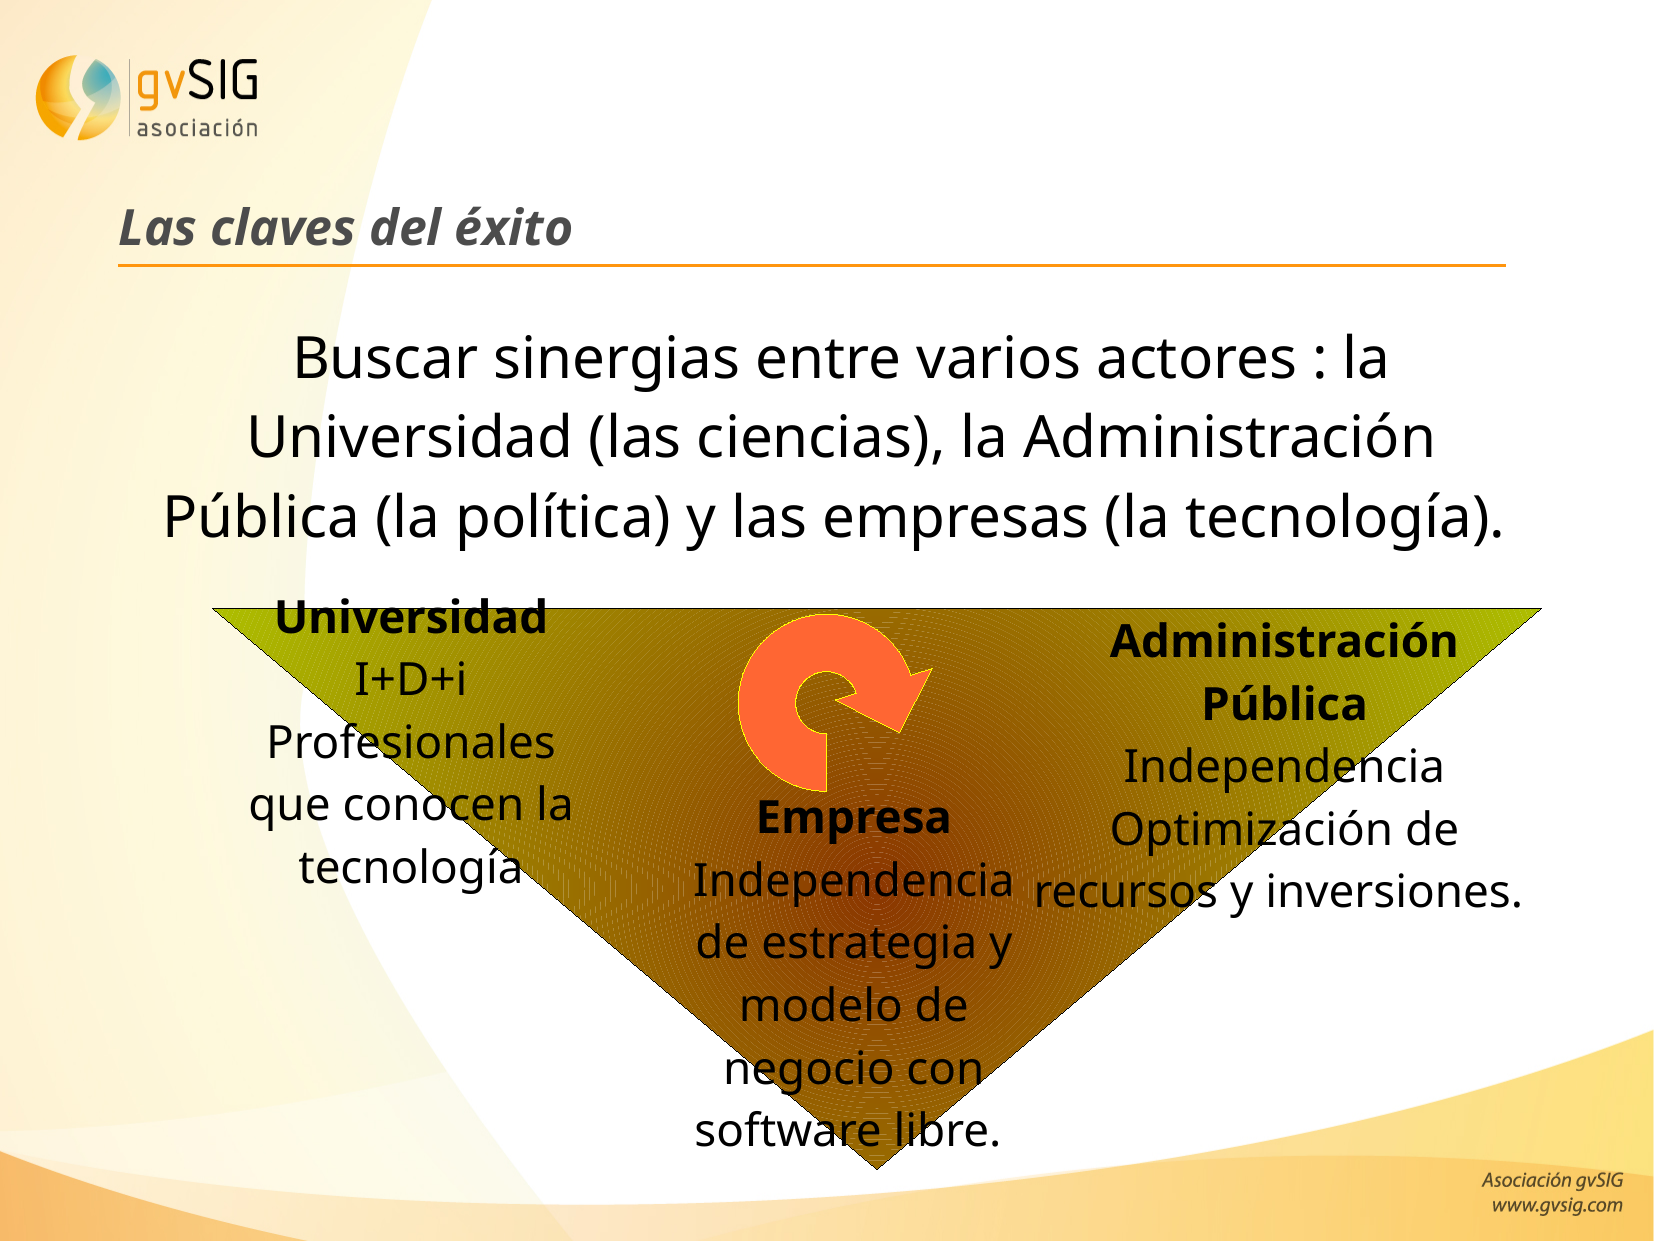

Las claves del éxito
# Buscar sinergias entre varios actores : la Universidad (las ciencias), la Administración Pública (la política) y las empresas (la tecnología).
Universidad
I+D+i
Profesionales que conocen la tecnología
Administración Pública
Independencia
Optimización de recursos y inversiones.
Empresa
Independencia de estrategia y modelo de negocio con software libre.